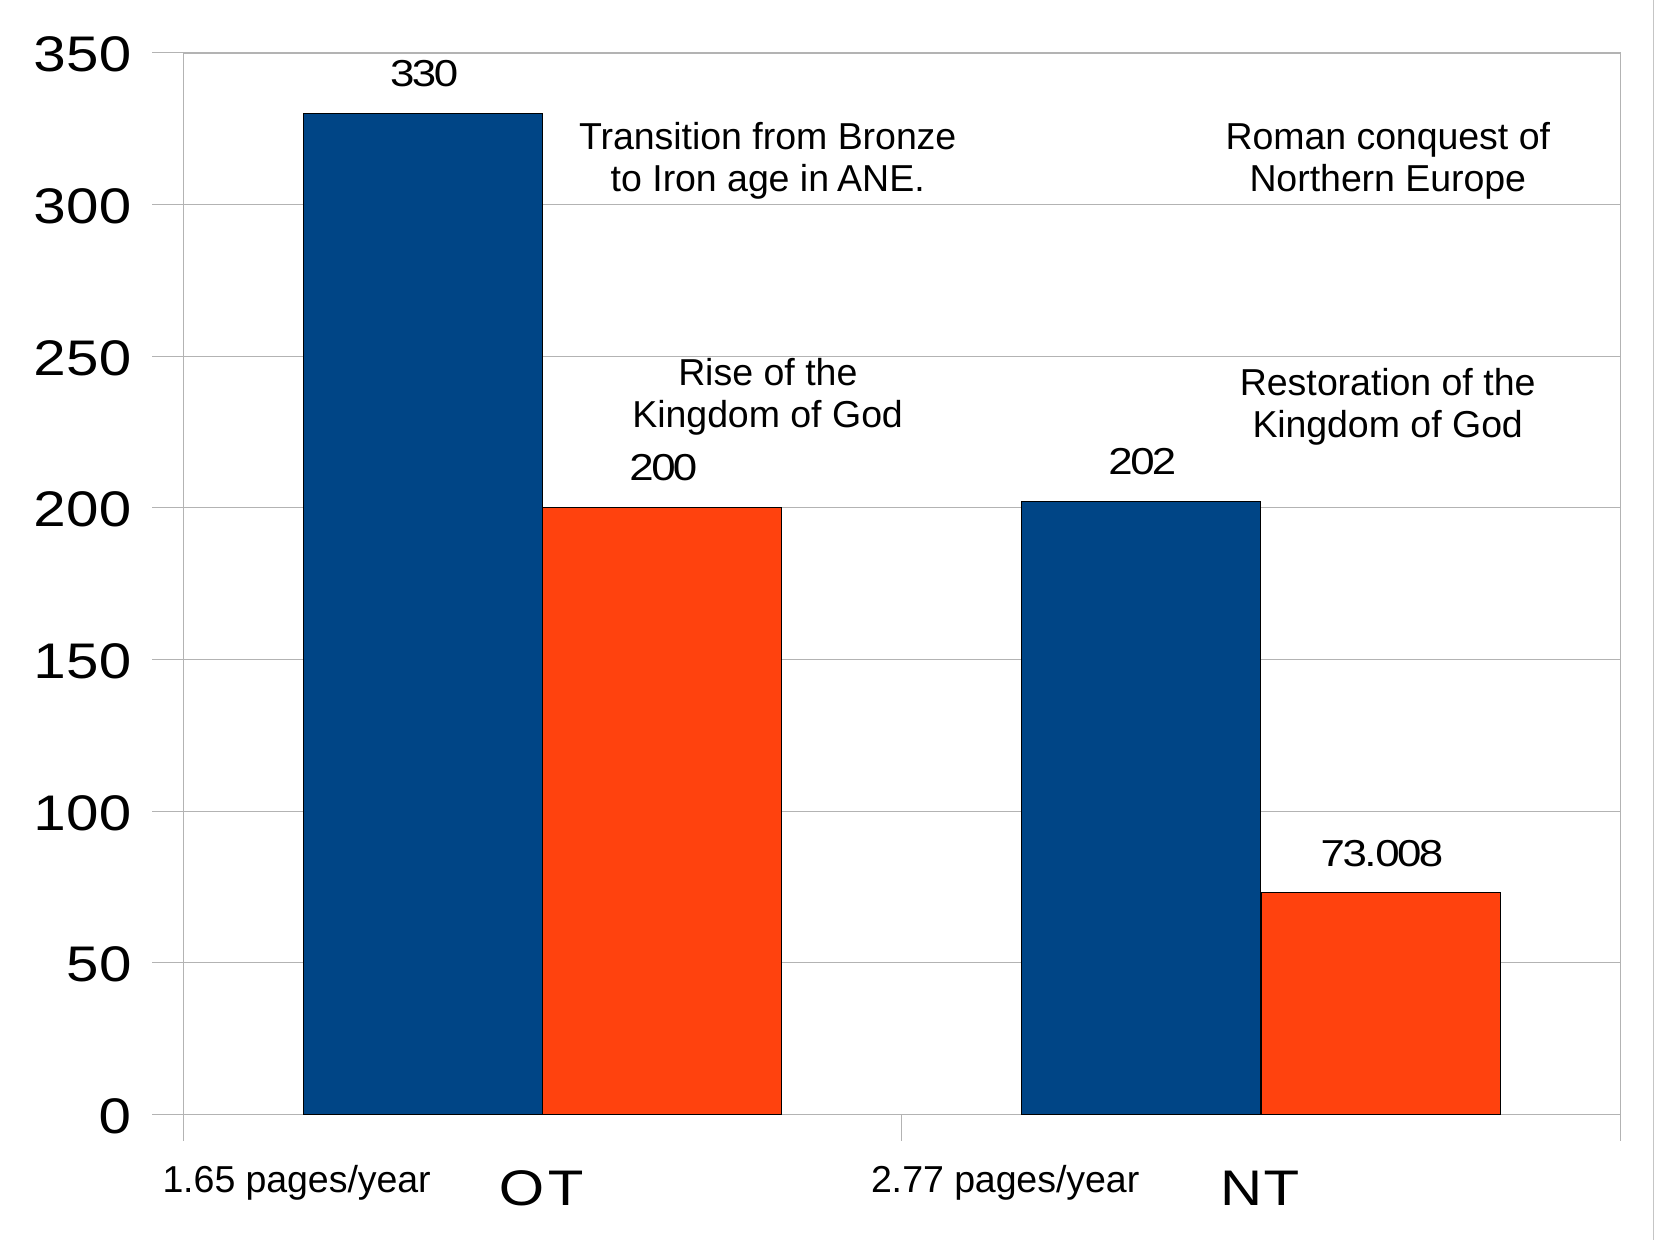

### Chart
| Category | Column B | Column C |
|---|---|---|
| OT | 330.0 | 200.0 |
| NT | 202.0 | 73.008 |Transition from Bronze
to Iron age in ANE.
Roman conquest of Northern Europe
Rise of the
Kingdom of God
Restoration of the
Kingdom of God
1.65 pages/year
2.77 pages/year